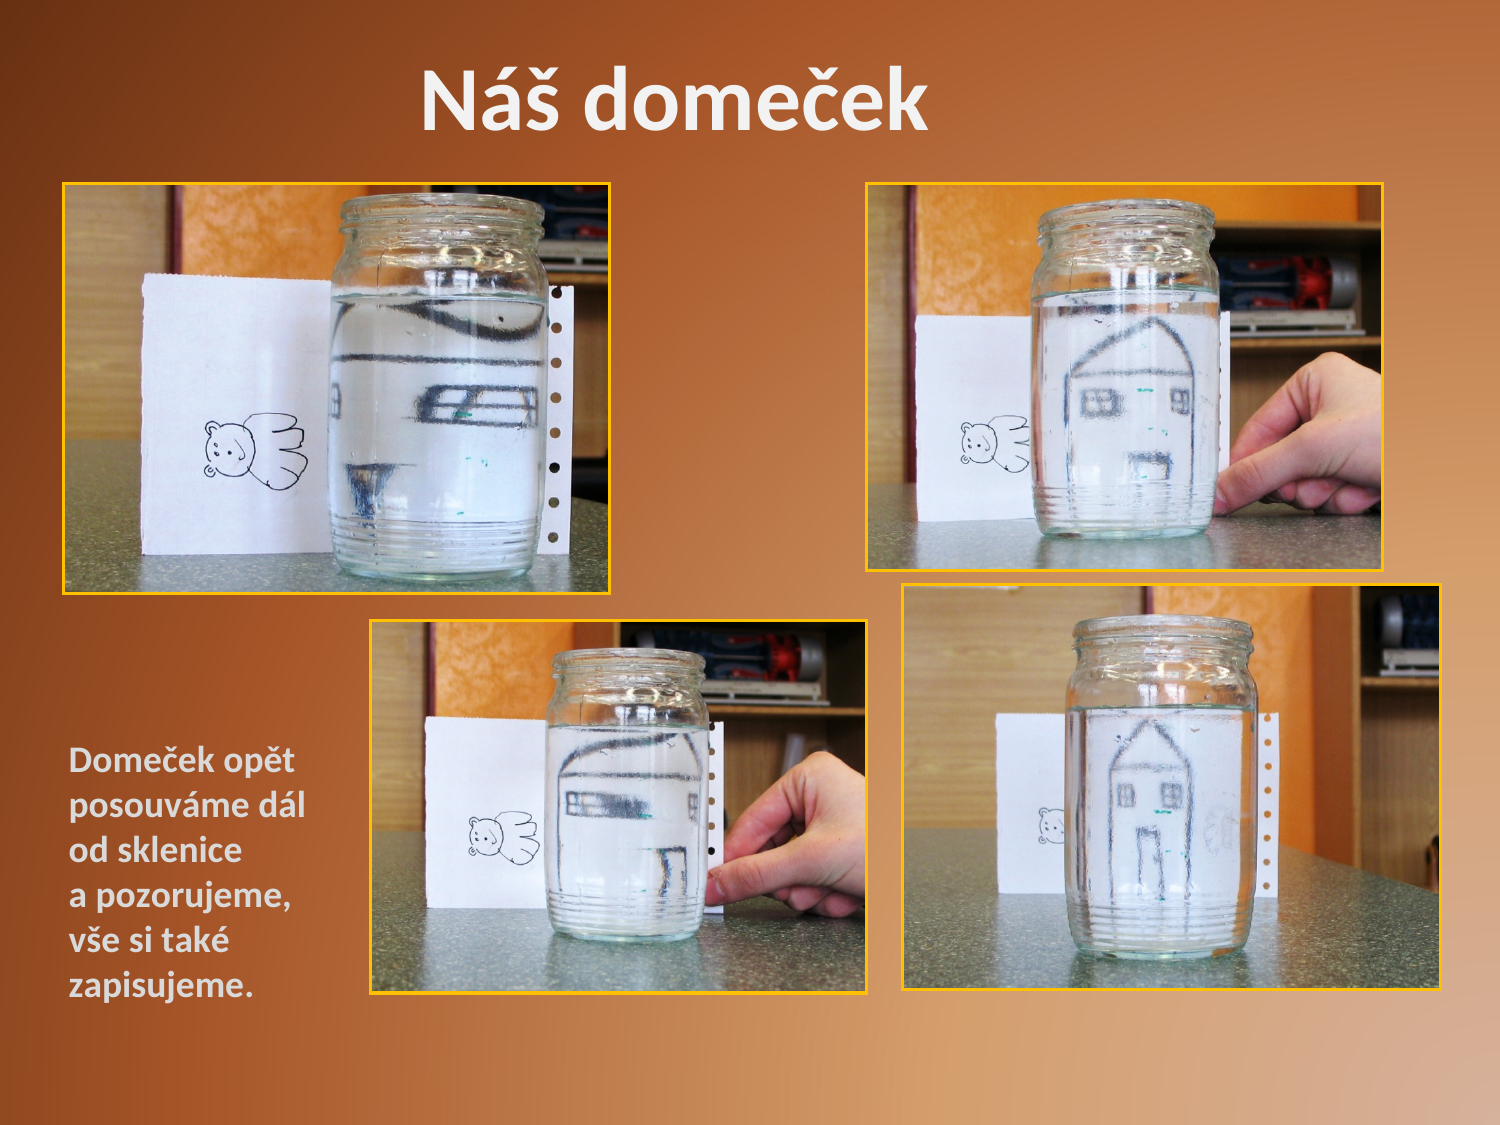

# Náš domeček
Domeček opět
posouváme dál
od sklenice
a pozorujeme,
vše si také
zapisujeme.